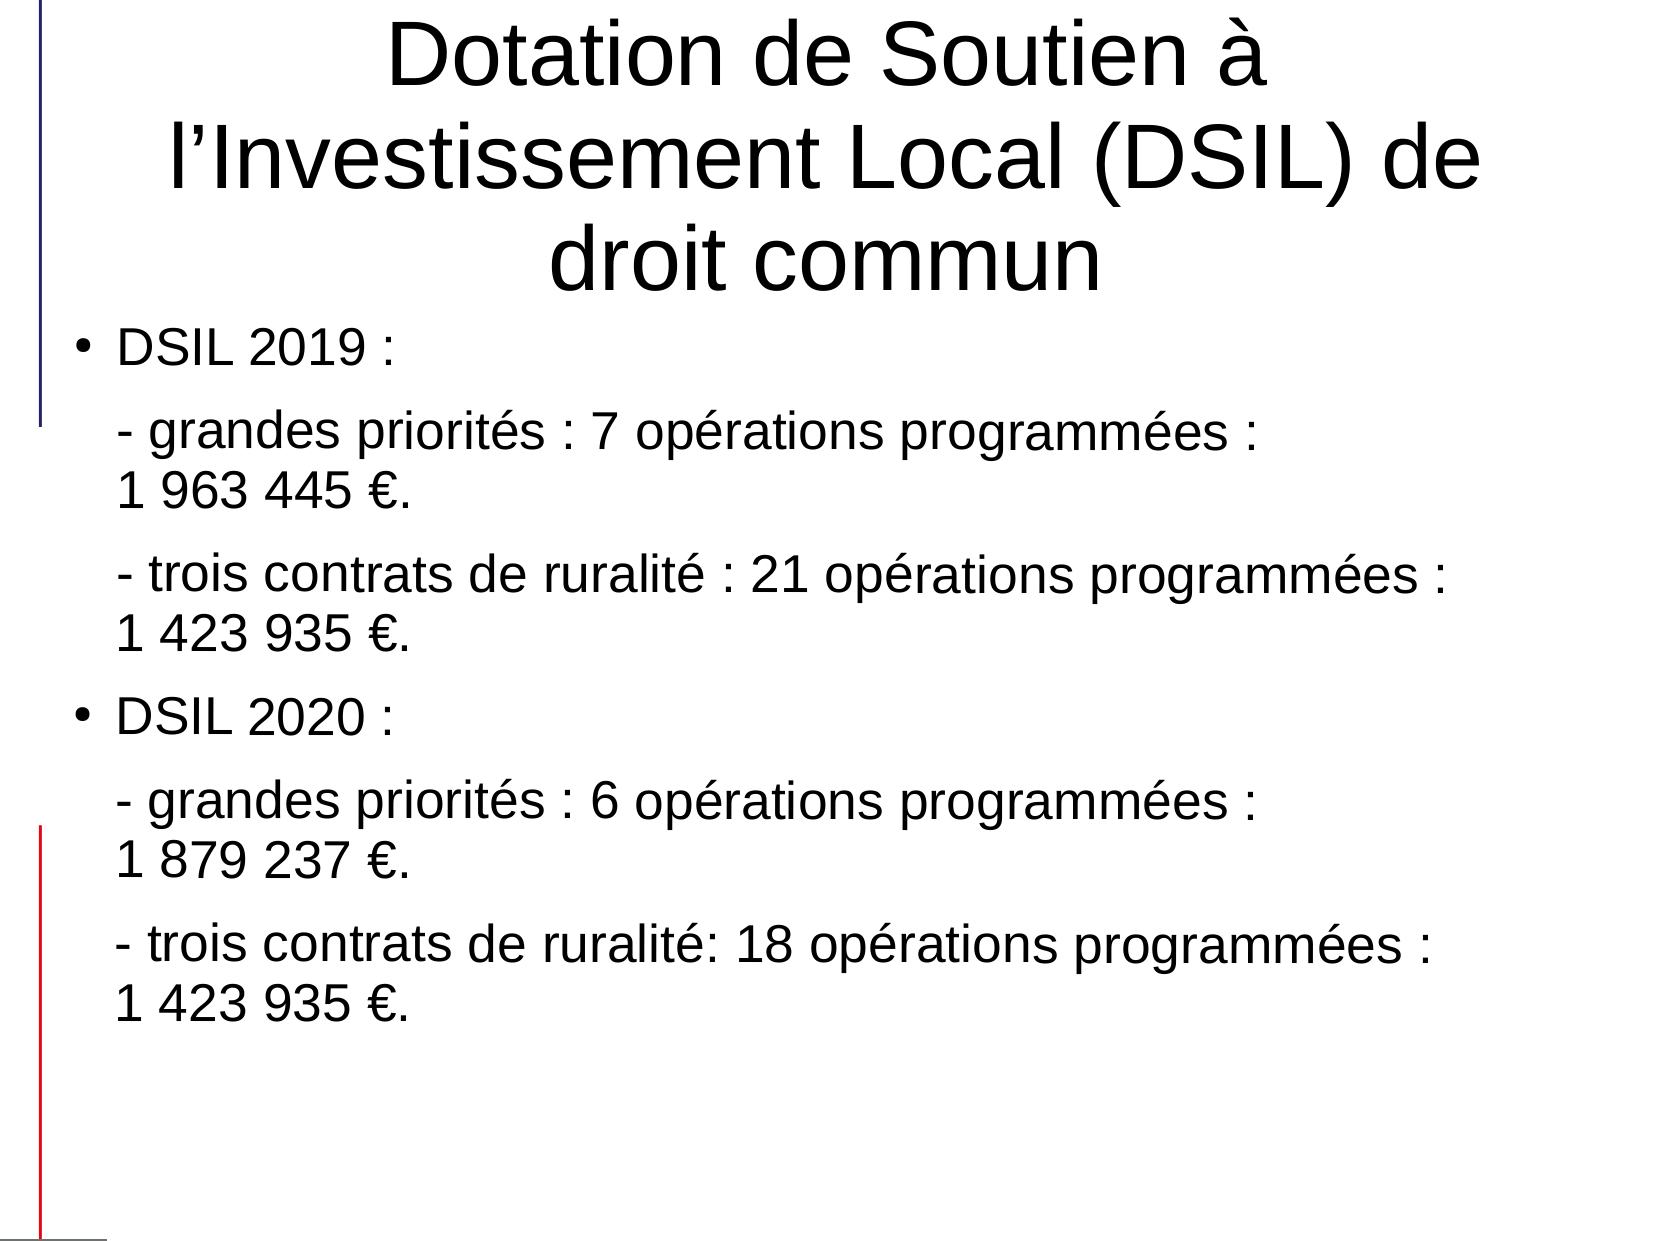

# Dotation de Soutien à l’Investissement Local (DSIL) de droit commun
DSIL 2019 :
- grandes priorités : 7 opérations programmées : 1 963 445 €.
- trois contrats de ruralité : 21 opérations programmées : 1 423 935 €.
DSIL 2020 :
- grandes priorités : 6 opérations programmées : 1 879 237 €.
- trois contrats de ruralité: 18 opérations programmées : 1 423 935 €.